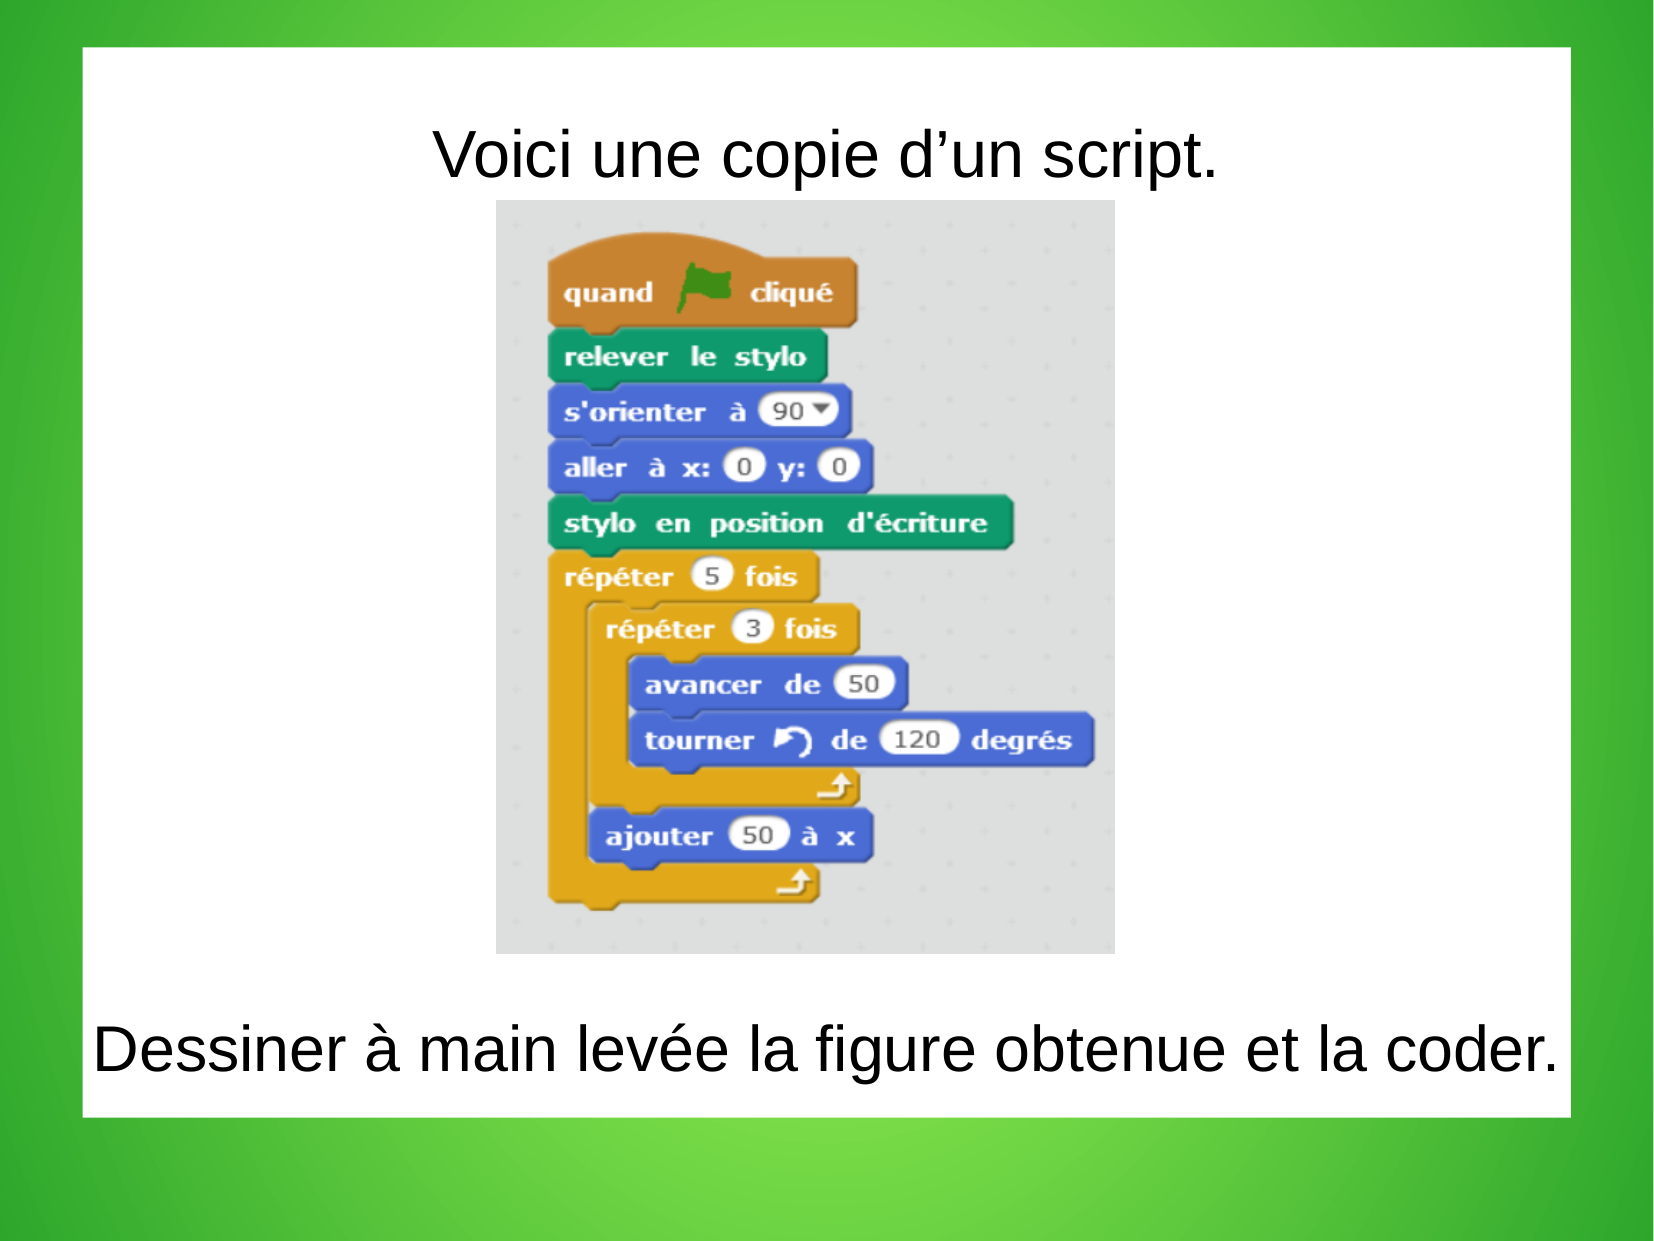

# Voici une copie d’un script.
Dessiner à main levée la figure obtenue et la coder.